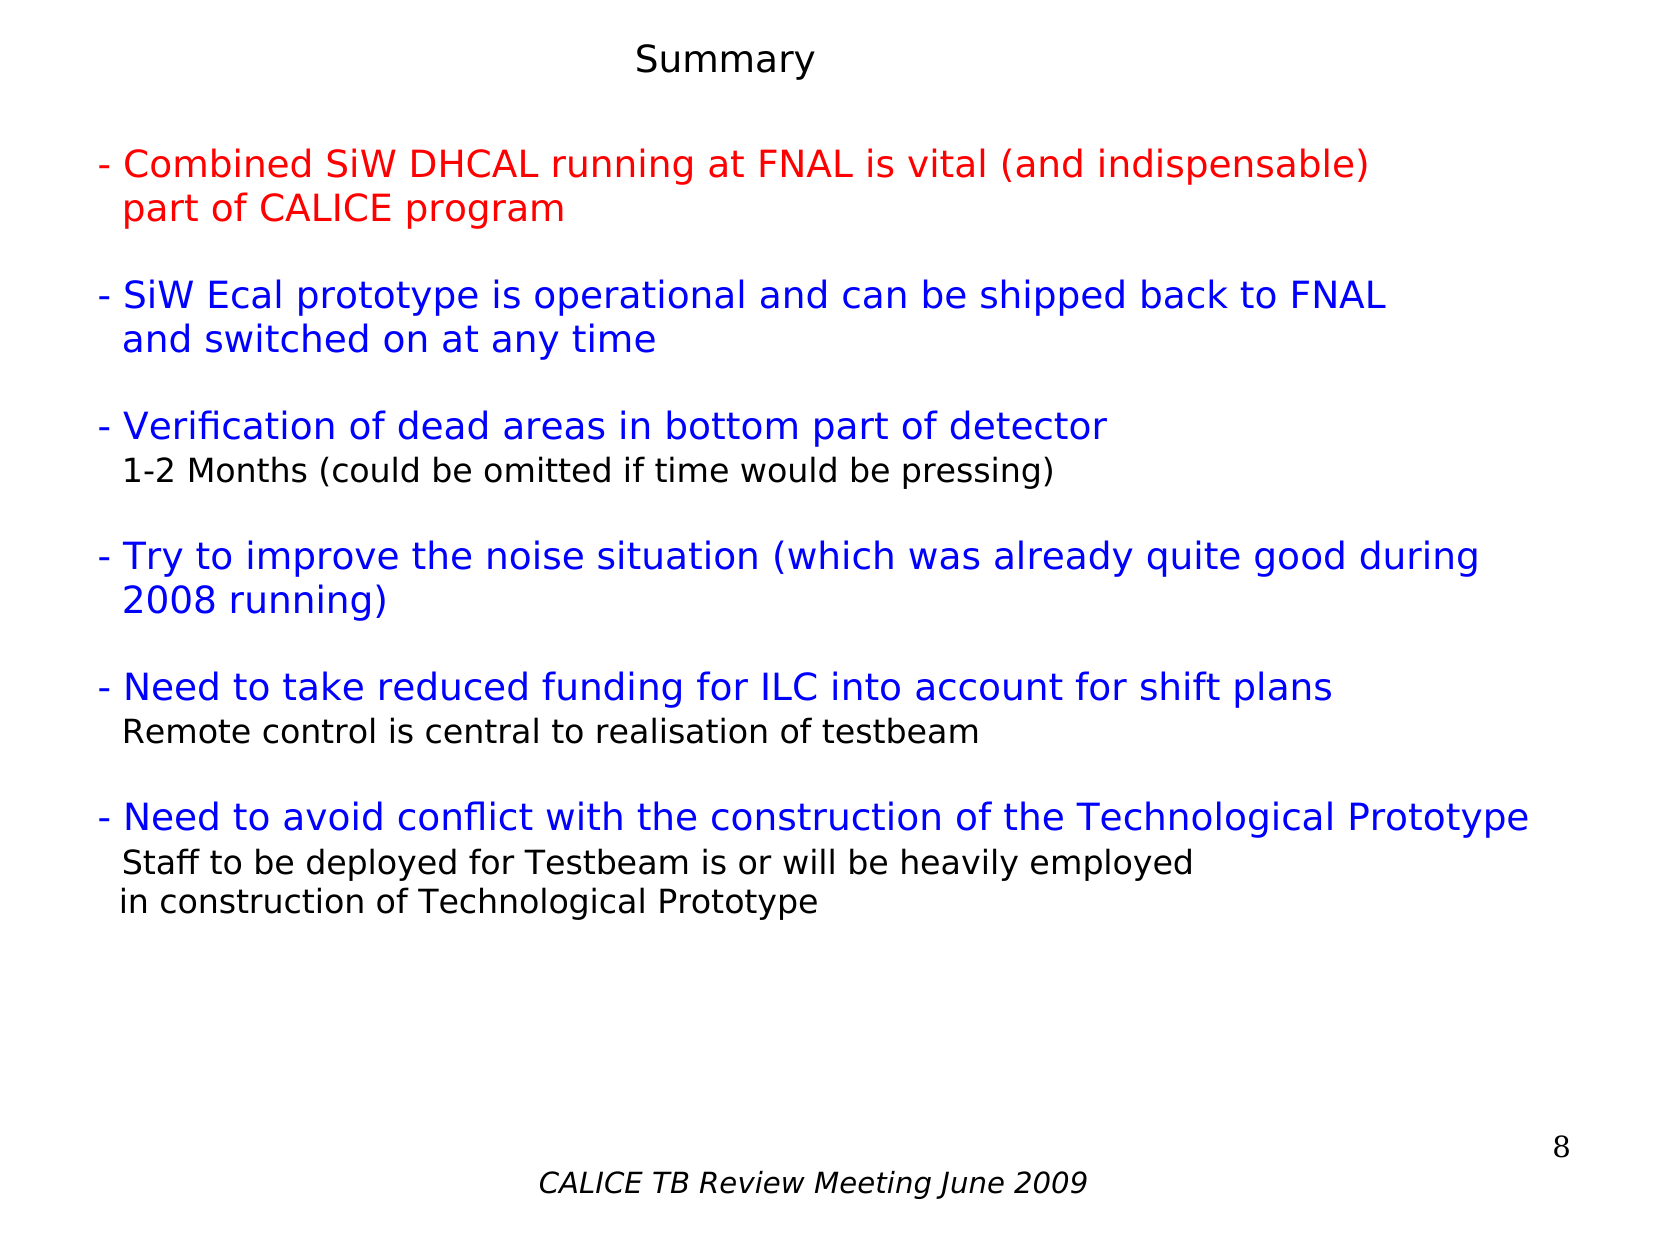

Summary
- Combined SiW DHCAL running at FNAL is vital (and indispensable)
 part of CALICE program
- SiW Ecal prototype is operational and can be shipped back to FNAL
 and switched on at any time
- Verification of dead areas in bottom part of detector
 1-2 Months (could be omitted if time would be pressing)
- Try to improve the noise situation (which was already quite good during
 2008 running)
- Need to take reduced funding for ILC into account for shift plans
 Remote control is central to realisation of testbeam
- Need to avoid conflict with the construction of the Technological Prototype
 Staff to be deployed for Testbeam is or will be heavily employed
 in construction of Technological Prototype
8